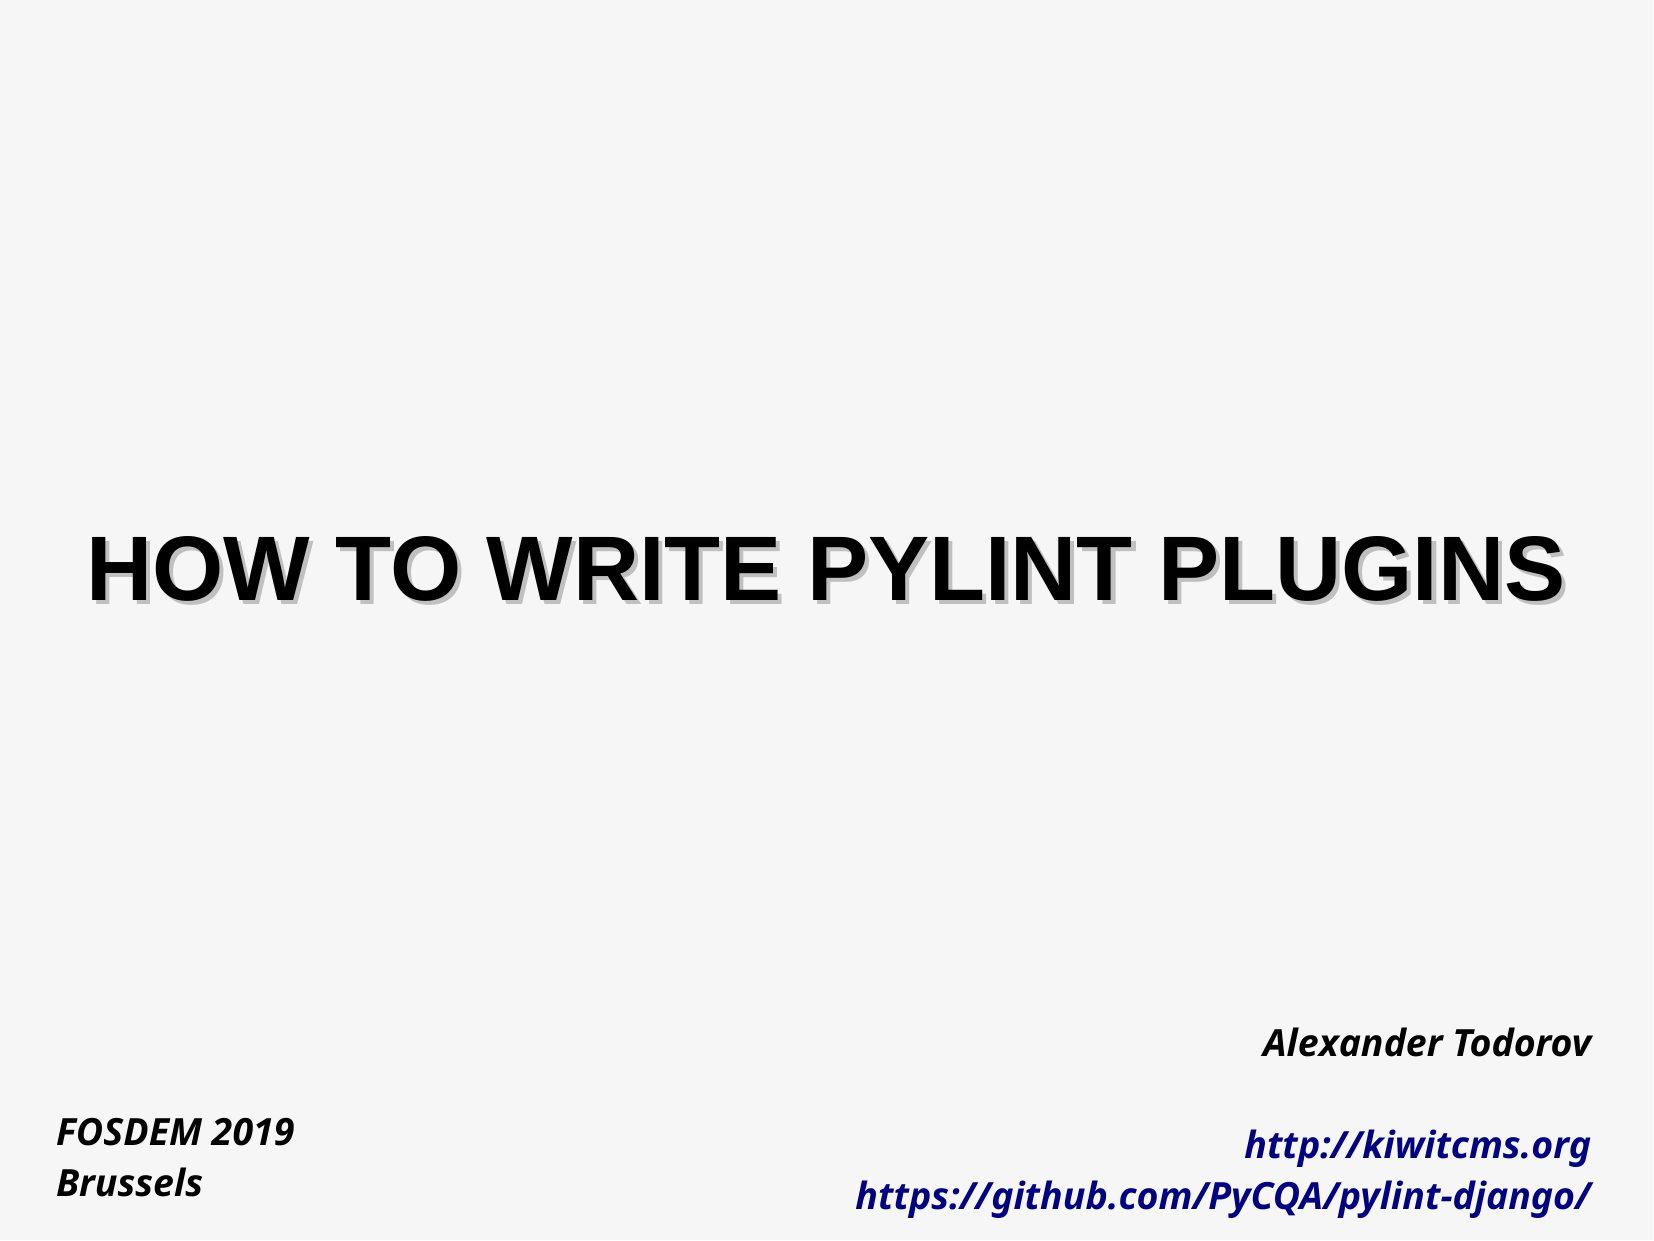

# HOW TO WRITE PYLINT PLUGINS
Alexander Todorov
http://kiwitcms.org
https://github.com/PyCQA/pylint-django/
FOSDEM 2019
Brussels